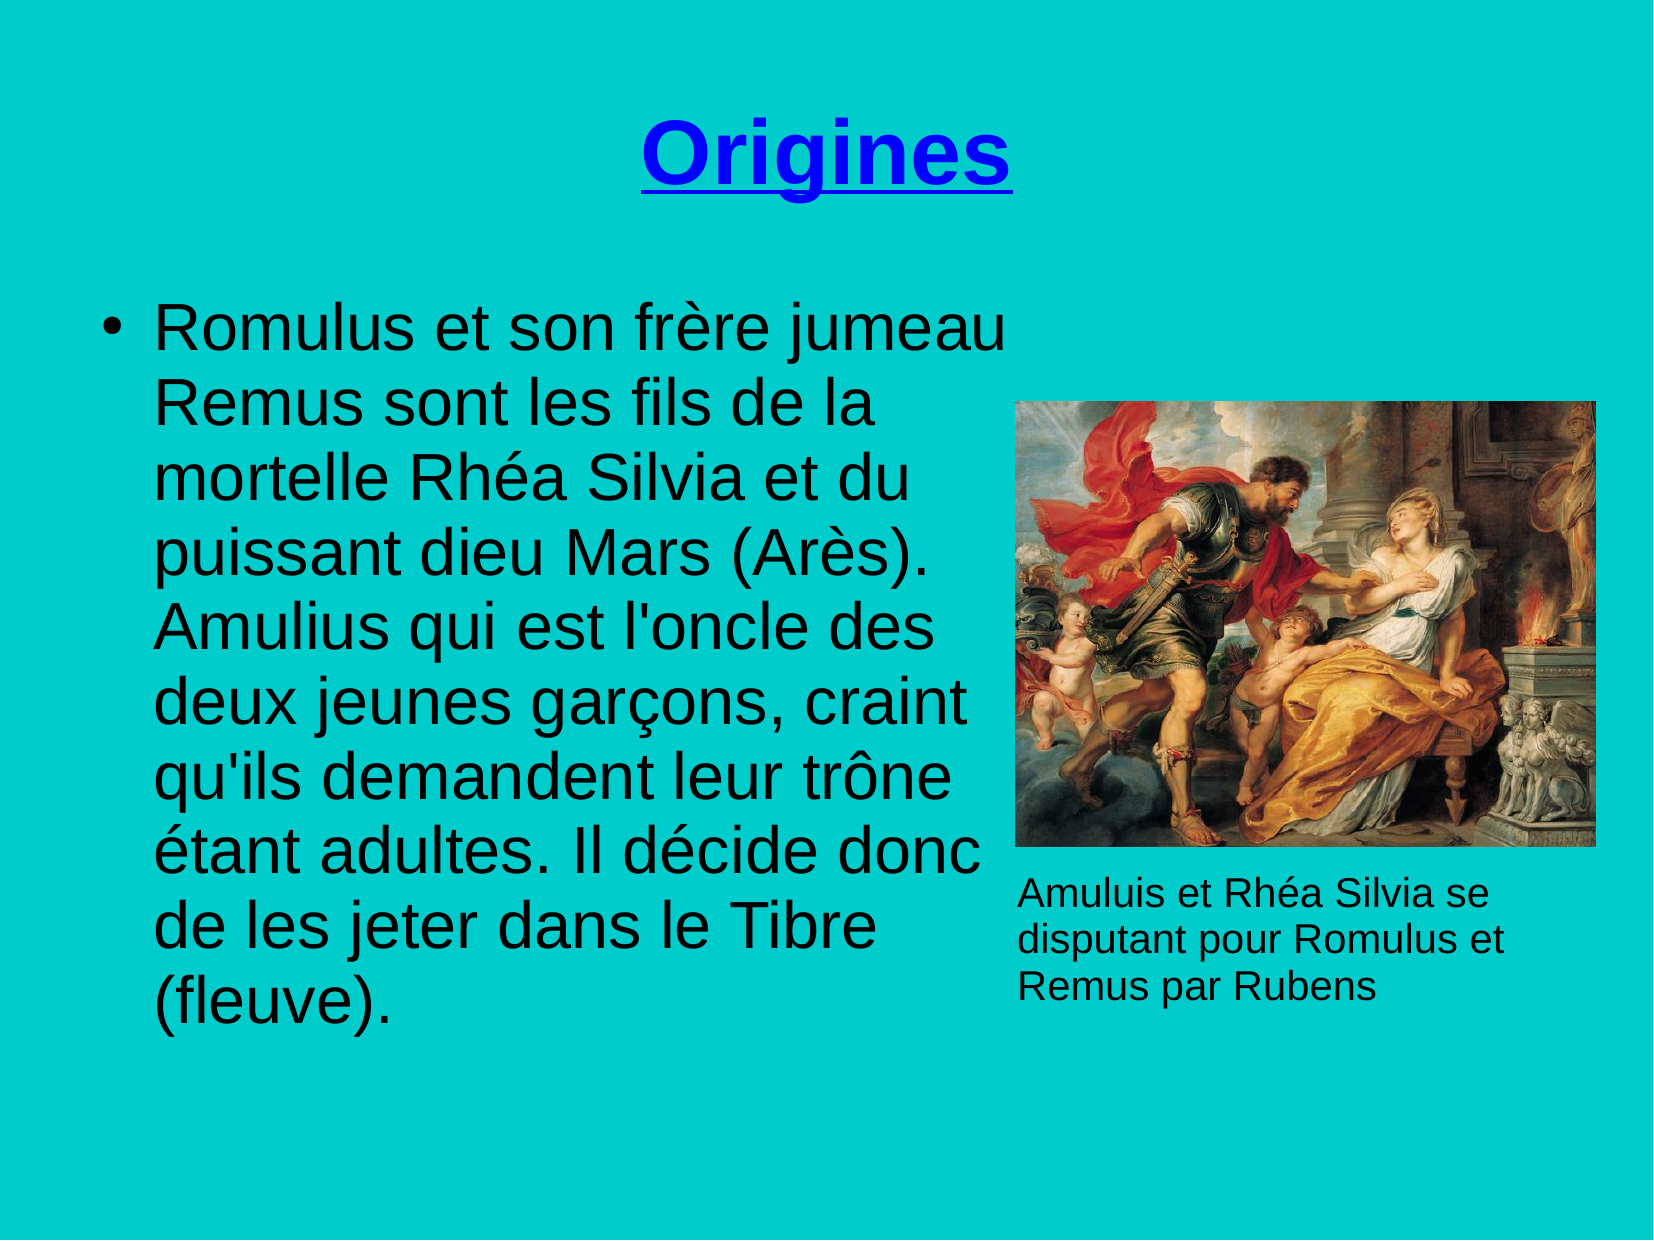

# Origines
Romulus et son frère jumeau Remus sont les fils de la mortelle Rhéa Silvia et du puissant dieu Mars (Arès). Amulius qui est l'oncle des deux jeunes garçons, craint qu'ils demandent leur trône étant adultes. Il décide donc de les jeter dans le Tibre (fleuve).
Amuluis et Rhéa Silvia se disputant pour Romulus et Remus par Rubens